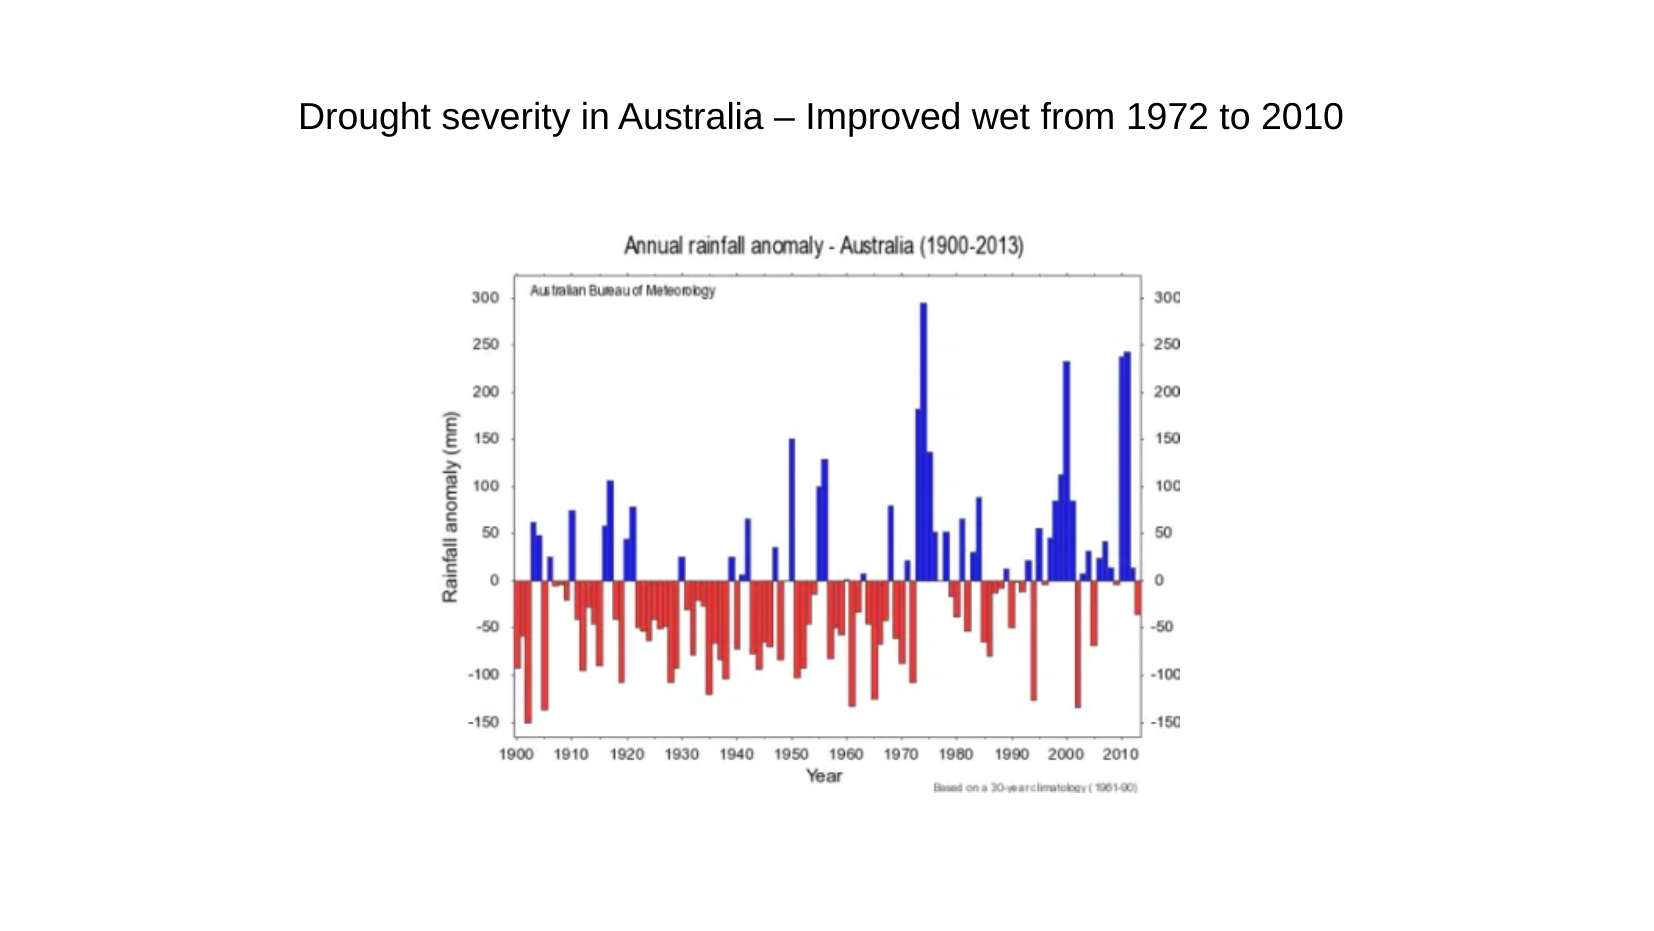

Drought severity in Australia – Improved wet from 1972 to 2010